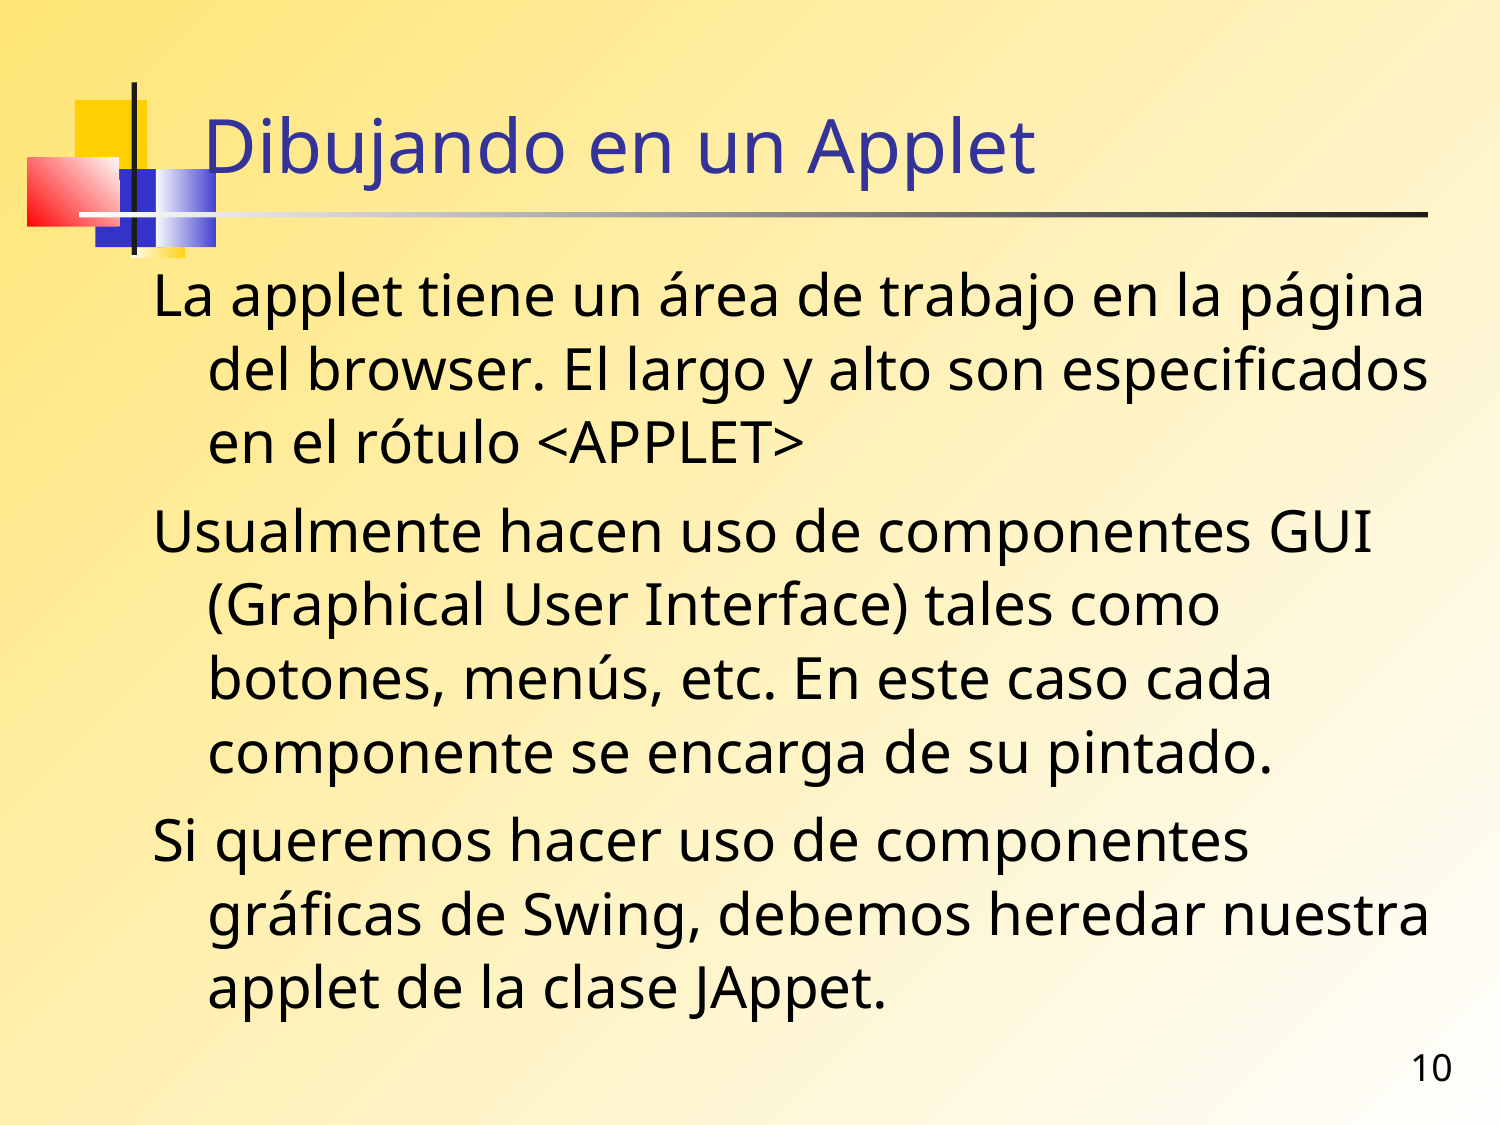

# Dibujando en un Applet
La applet tiene un área de trabajo en la página del browser. El largo y alto son especificados en el rótulo <APPLET>
Usualmente hacen uso de componentes GUI (Graphical User Interface) tales como botones, menús, etc. En este caso cada componente se encarga de su pintado.
Si queremos hacer uso de componentes gráficas de Swing, debemos heredar nuestra applet de la clase JAppet.